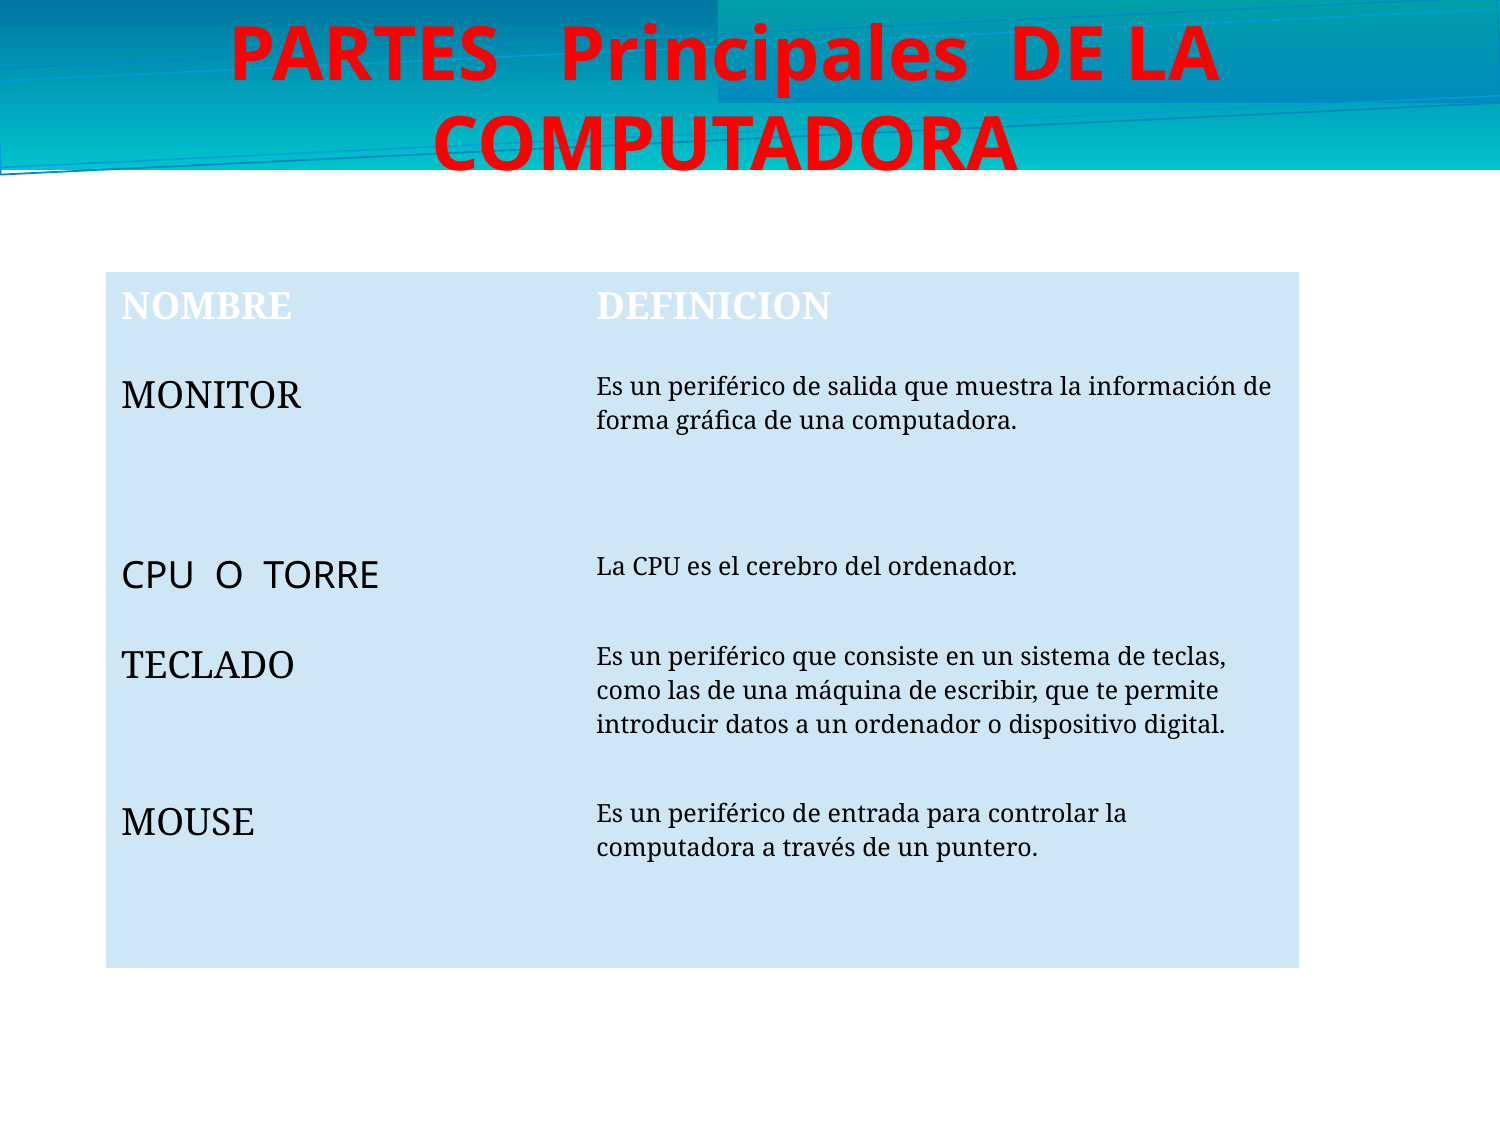

PARTES Principales DE LA COMPUTADORA
| NOMBRE | DEFINICION |
| --- | --- |
| MONITOR | Es un periférico de salida que muestra la información de forma gráfica de una computadora. |
| CPU O TORRE | La CPU es el cerebro del ordenador. |
| TECLADO | Es un periférico que consiste en un sistema de teclas, como las de una máquina de escribir, que te permite introducir datos a un ordenador o dispositivo digital. |
| MOUSE | Es un periférico de entrada para controlar la computadora a través de un puntero. |